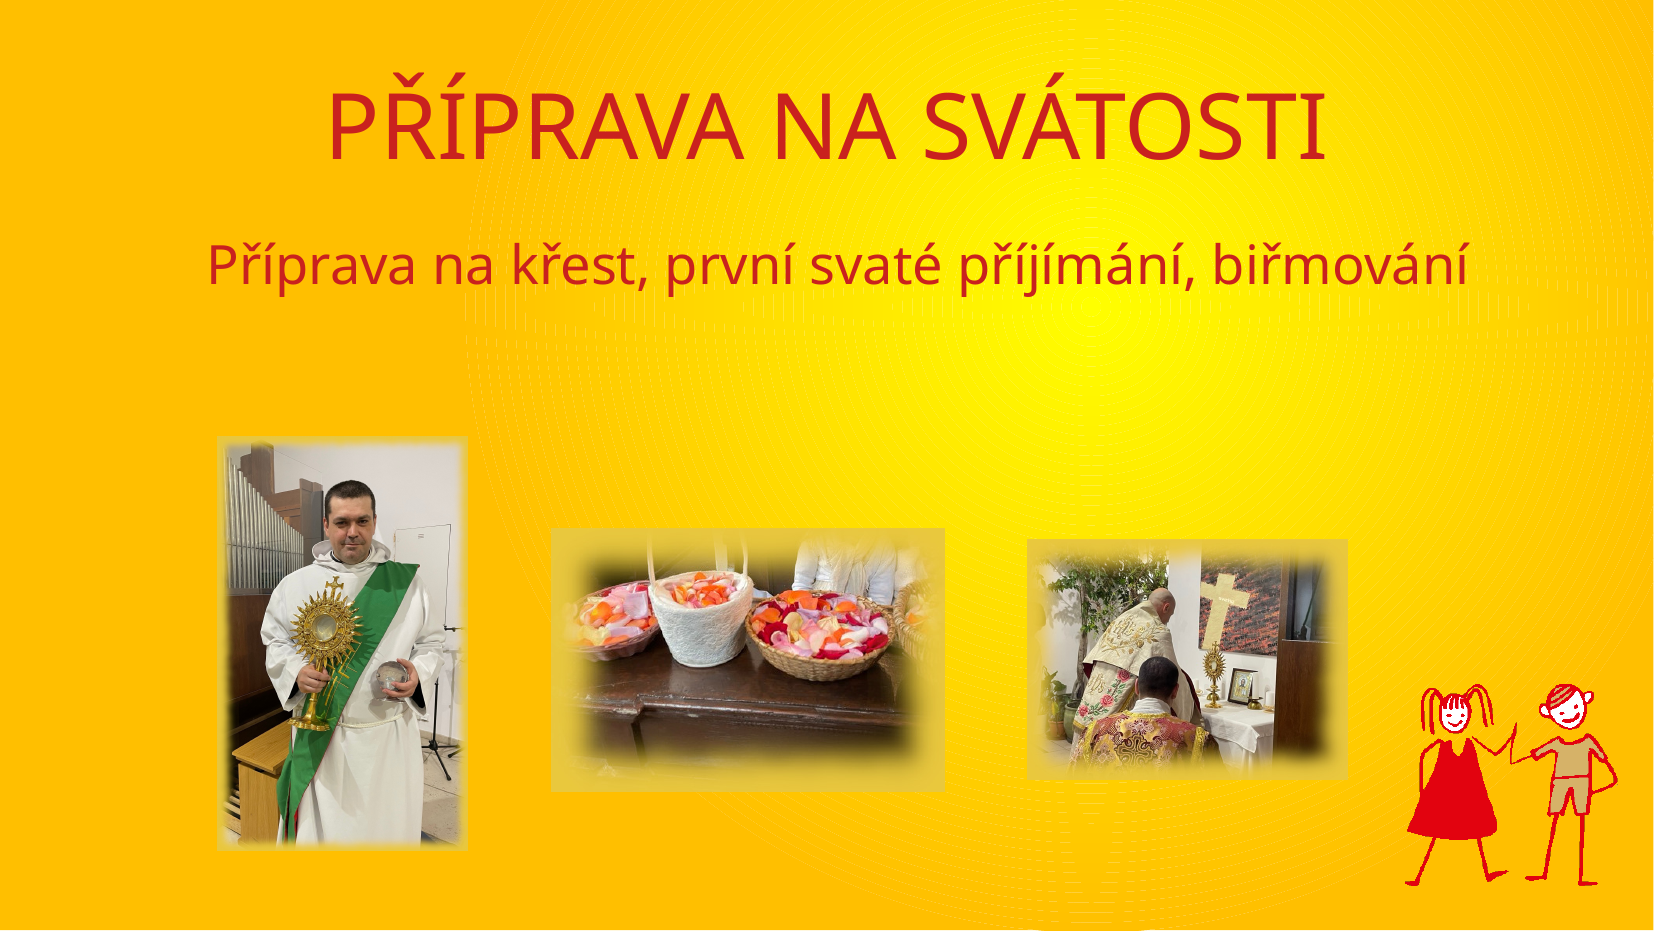

# PŘÍPRAVA NA SVÁTOSTI Příprava na křest, první svaté příjímání, biřmování